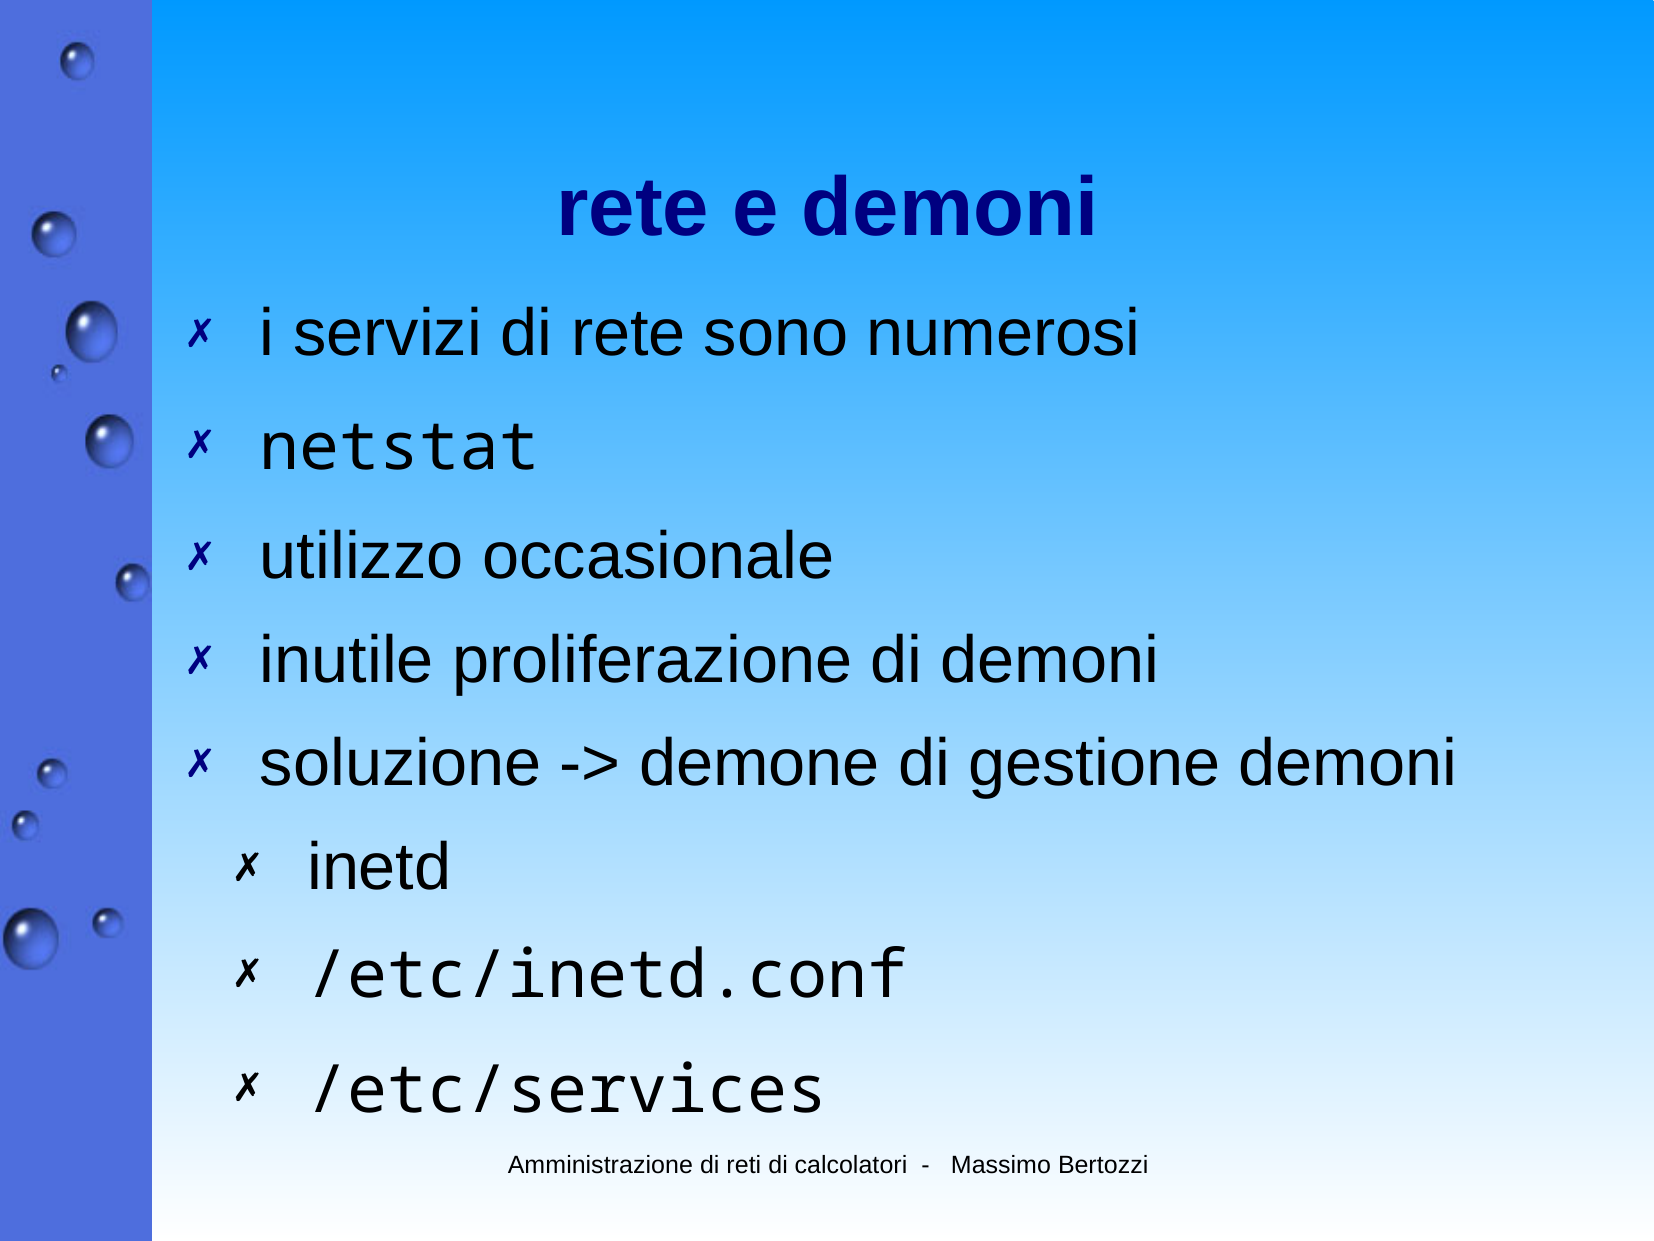

# rete e demoni
i servizi di rete sono numerosi
netstat
utilizzo occasionale
inutile proliferazione di demoni
soluzione -> demone di gestione demoni
inetd
/etc/inetd.conf
/etc/services